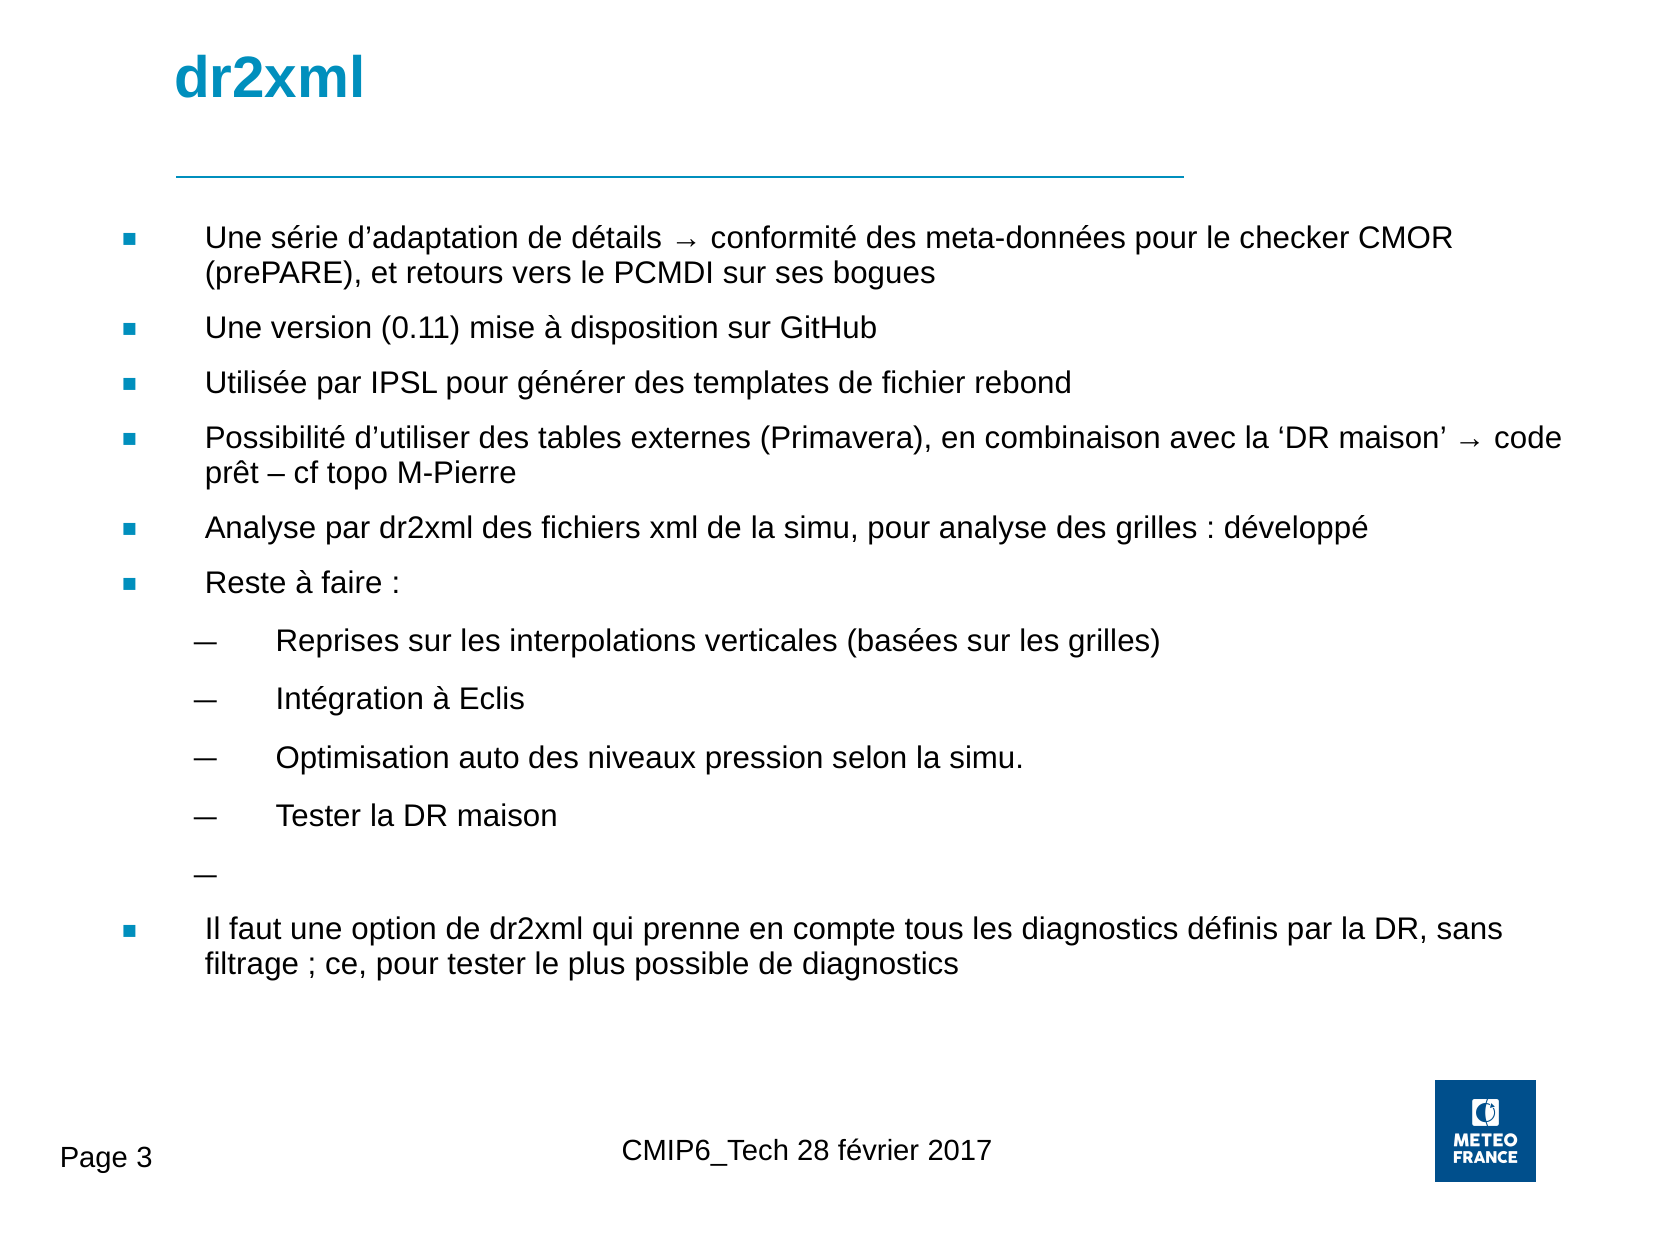

# dr2xml
Une série d’adaptation de détails → conformité des meta-données pour le checker CMOR (prePARE), et retours vers le PCMDI sur ses bogues
Une version (0.11) mise à disposition sur GitHub
Utilisée par IPSL pour générer des templates de fichier rebond
Possibilité d’utiliser des tables externes (Primavera), en combinaison avec la ‘DR maison’ → code prêt – cf topo M-Pierre
Analyse par dr2xml des fichiers xml de la simu, pour analyse des grilles : développé
Reste à faire :
Reprises sur les interpolations verticales (basées sur les grilles)
Intégration à Eclis
Optimisation auto des niveaux pression selon la simu.
Tester la DR maison
Il faut une option de dr2xml qui prenne en compte tous les diagnostics définis par la DR, sans filtrage ; ce, pour tester le plus possible de diagnostics
CMIP6_Tech 28 février 2017
3